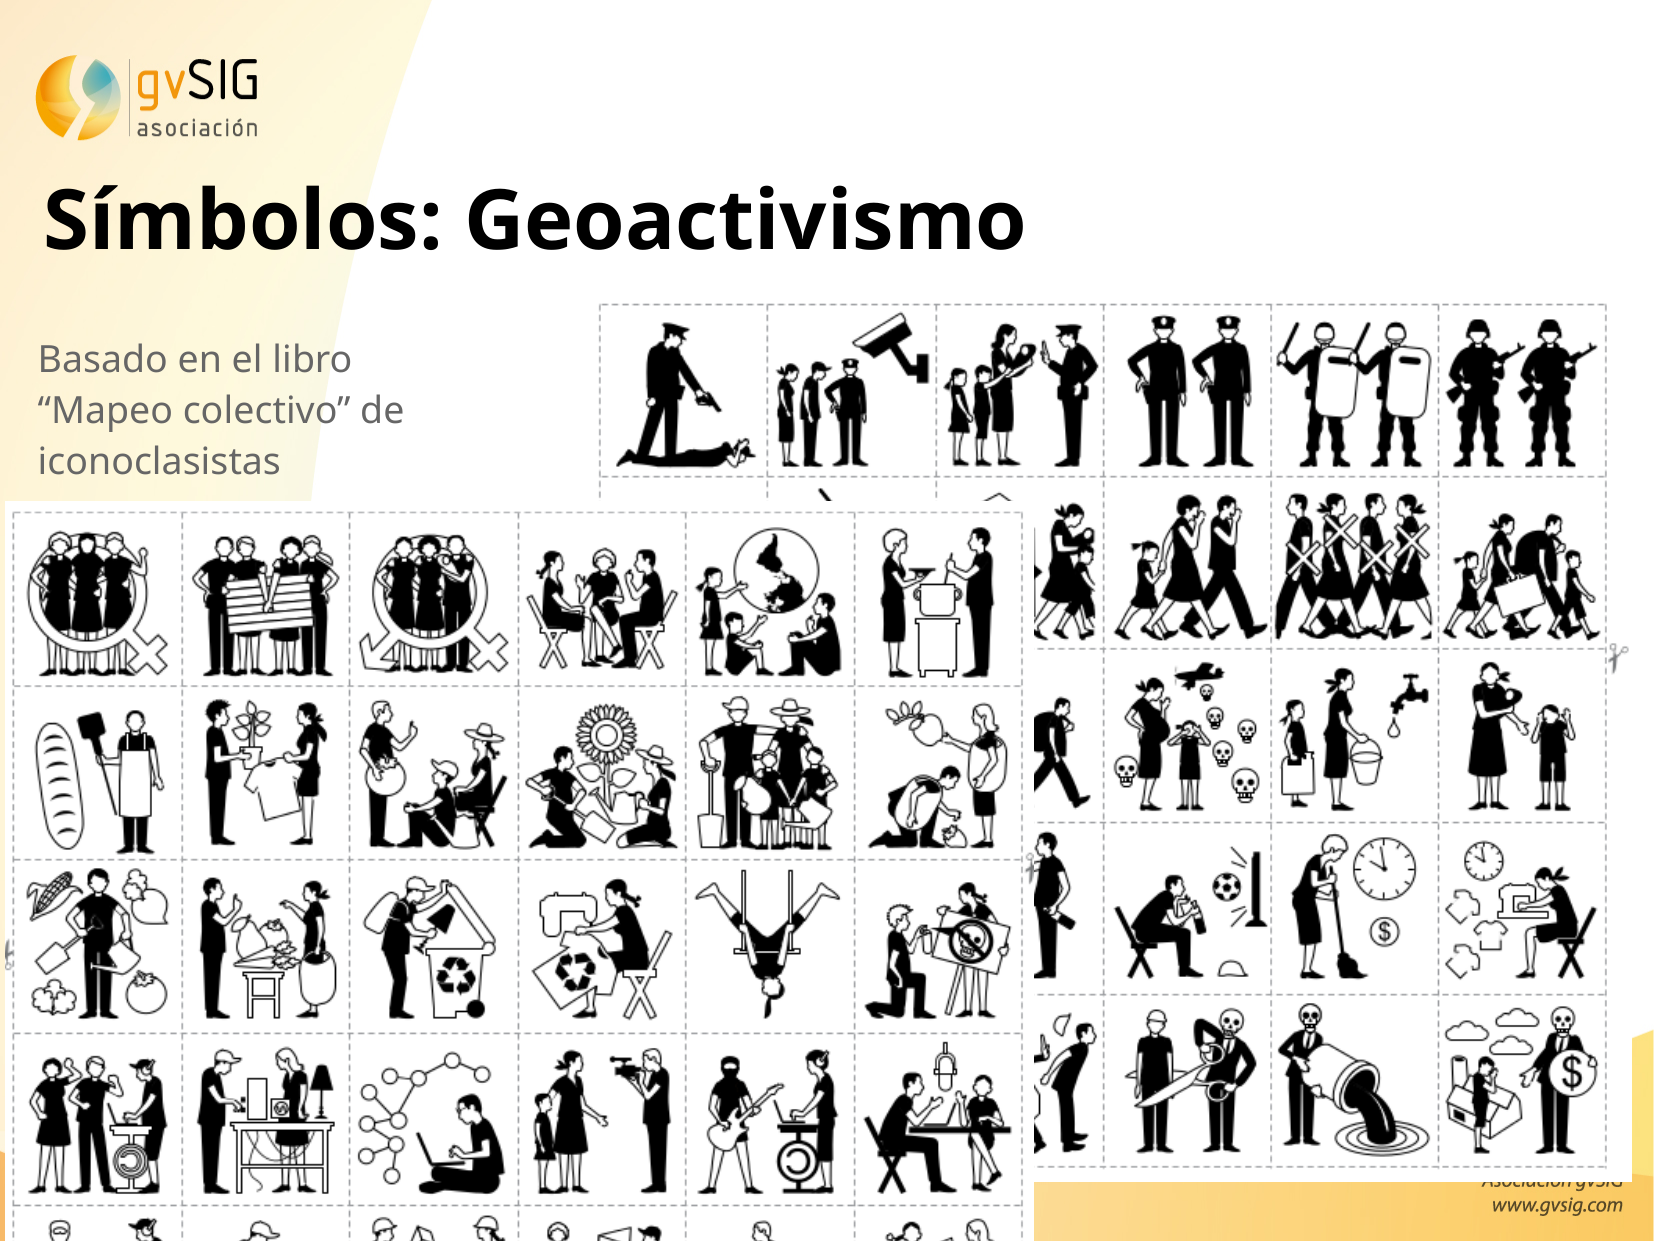

# Símbolos: Geoactivismo
Basado en el libro “Mapeo colectivo” de iconoclasistas